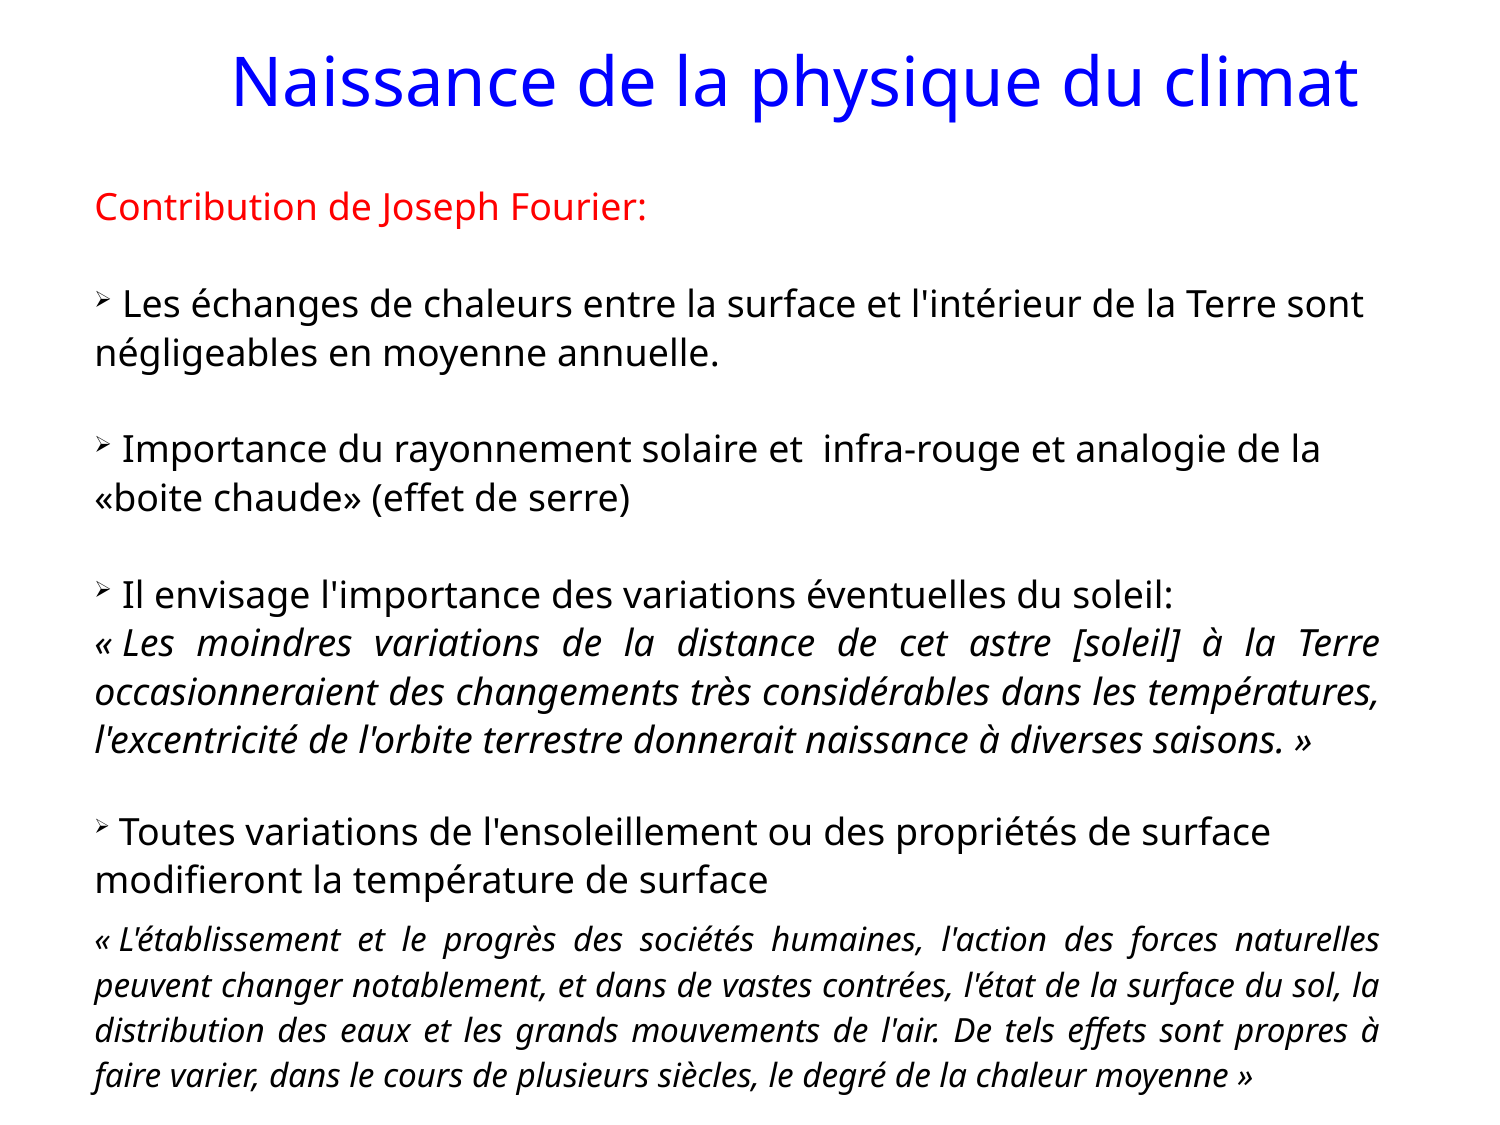

# Naissance de la physique du climat
Contribution de Joseph Fourier:
 Les échanges de chaleurs entre la surface et l'intérieur de la Terre sont négligeables en moyenne annuelle.
 Importance du rayonnement solaire et infra-rouge et analogie de la «boite chaude» (effet de serre)
 Il envisage l'importance des variations éventuelles du soleil:
« Les moindres variations de la distance de cet astre [soleil] à la Terre occasionneraient des changements très considérables dans les températures, l'excentricité de l'orbite terrestre donnerait naissance à diverses saisons. »
 Toutes variations de l'ensoleillement ou des propriétés de surface modifieront la température de surface
« L'établissement et le progrès des sociétés humaines, l'action des forces naturelles peuvent changer notablement, et dans de vastes contrées, l'état de la surface du sol, la distribution des eaux et les grands mouvements de l'air. De tels effets sont propres à faire varier, dans le cours de plusieurs siècles, le degré de la chaleur moyenne »